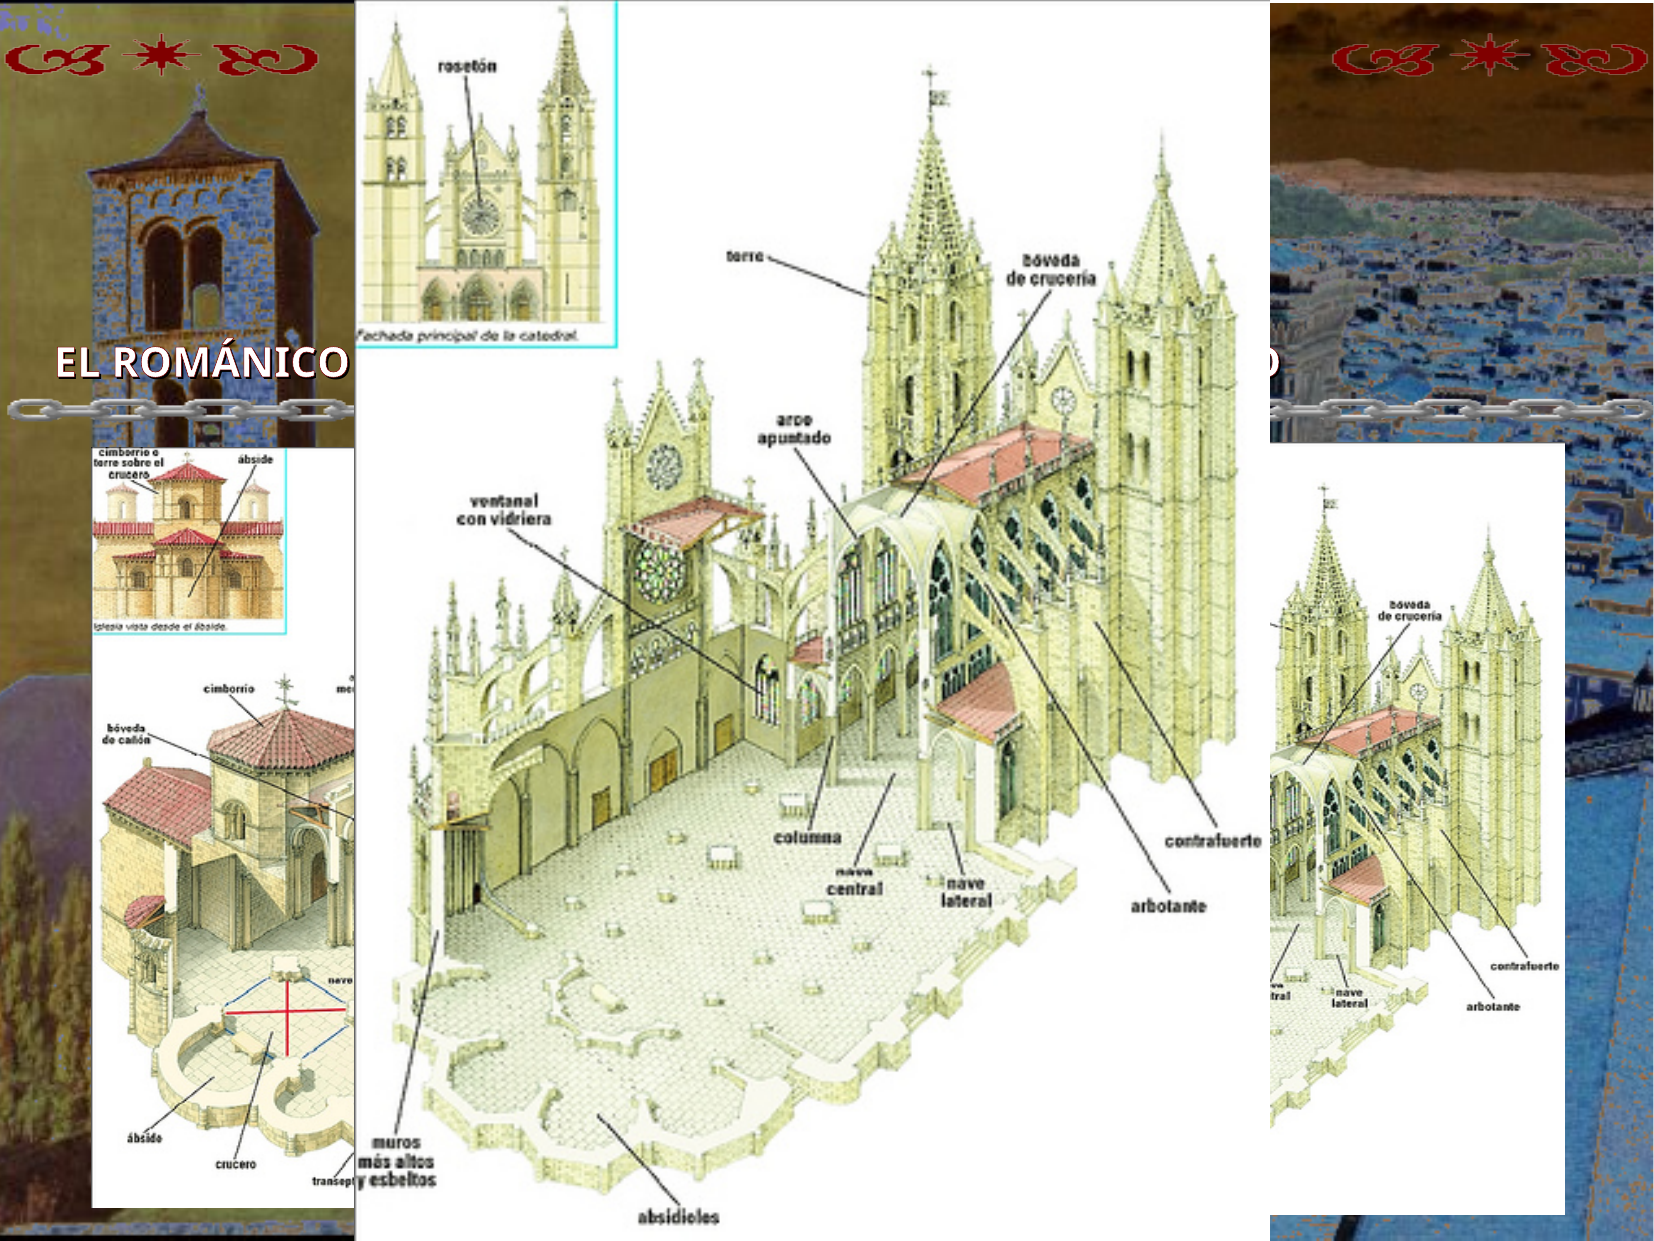

LA ARQUITECTURA MEDIEVAL
ASPECTOS TÉCNICOS
EL ROMÁNICO EL GÓTICO